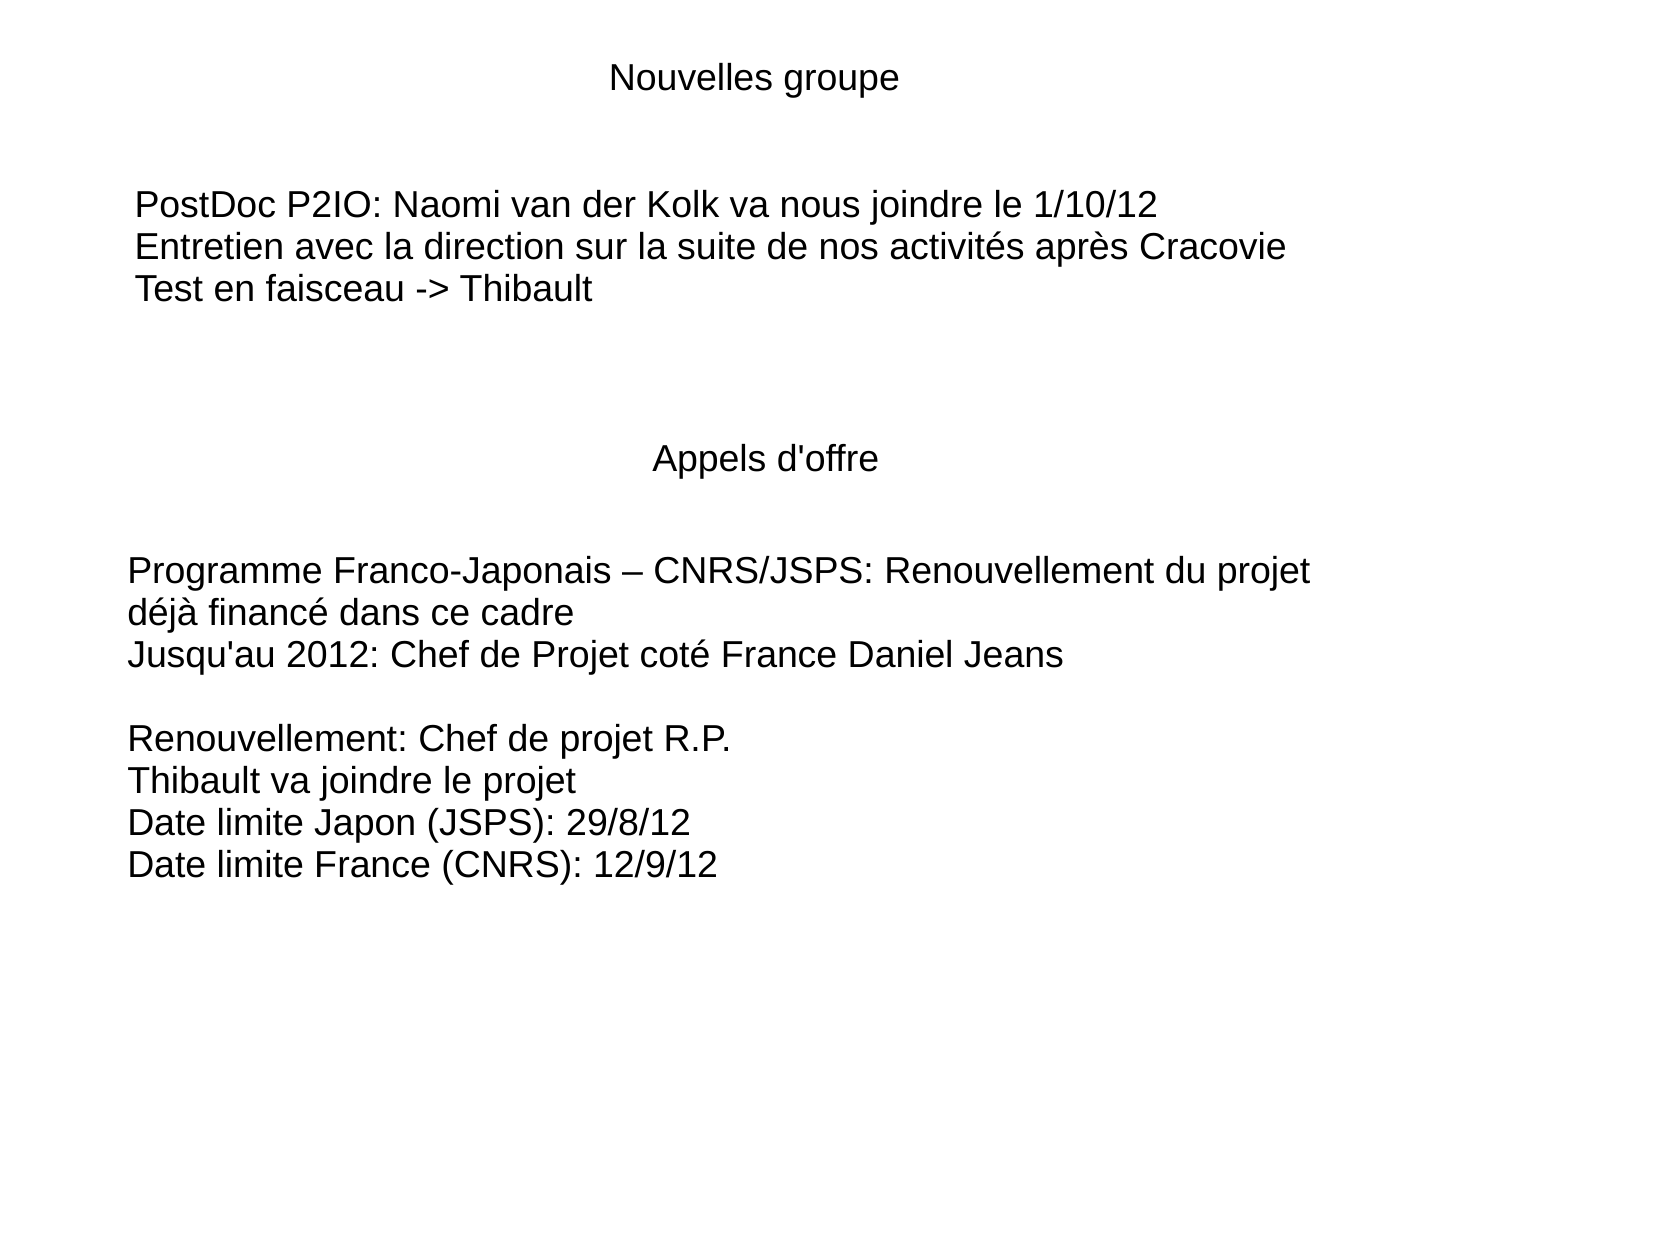

Nouvelles groupe
PostDoc P2IO: Naomi van der Kolk va nous joindre le 1/10/12
Entretien avec la direction sur la suite de nos activités après Cracovie
Test en faisceau -> Thibault
Appels d'offre
Programme Franco-Japonais – CNRS/JSPS: Renouvellement du projet
déjà financé dans ce cadre
Jusqu'au 2012: Chef de Projet coté France Daniel Jeans
Renouvellement: Chef de projet R.P.
Thibault va joindre le projet
Date limite Japon (JSPS): 29/8/12
Date limite France (CNRS): 12/9/12